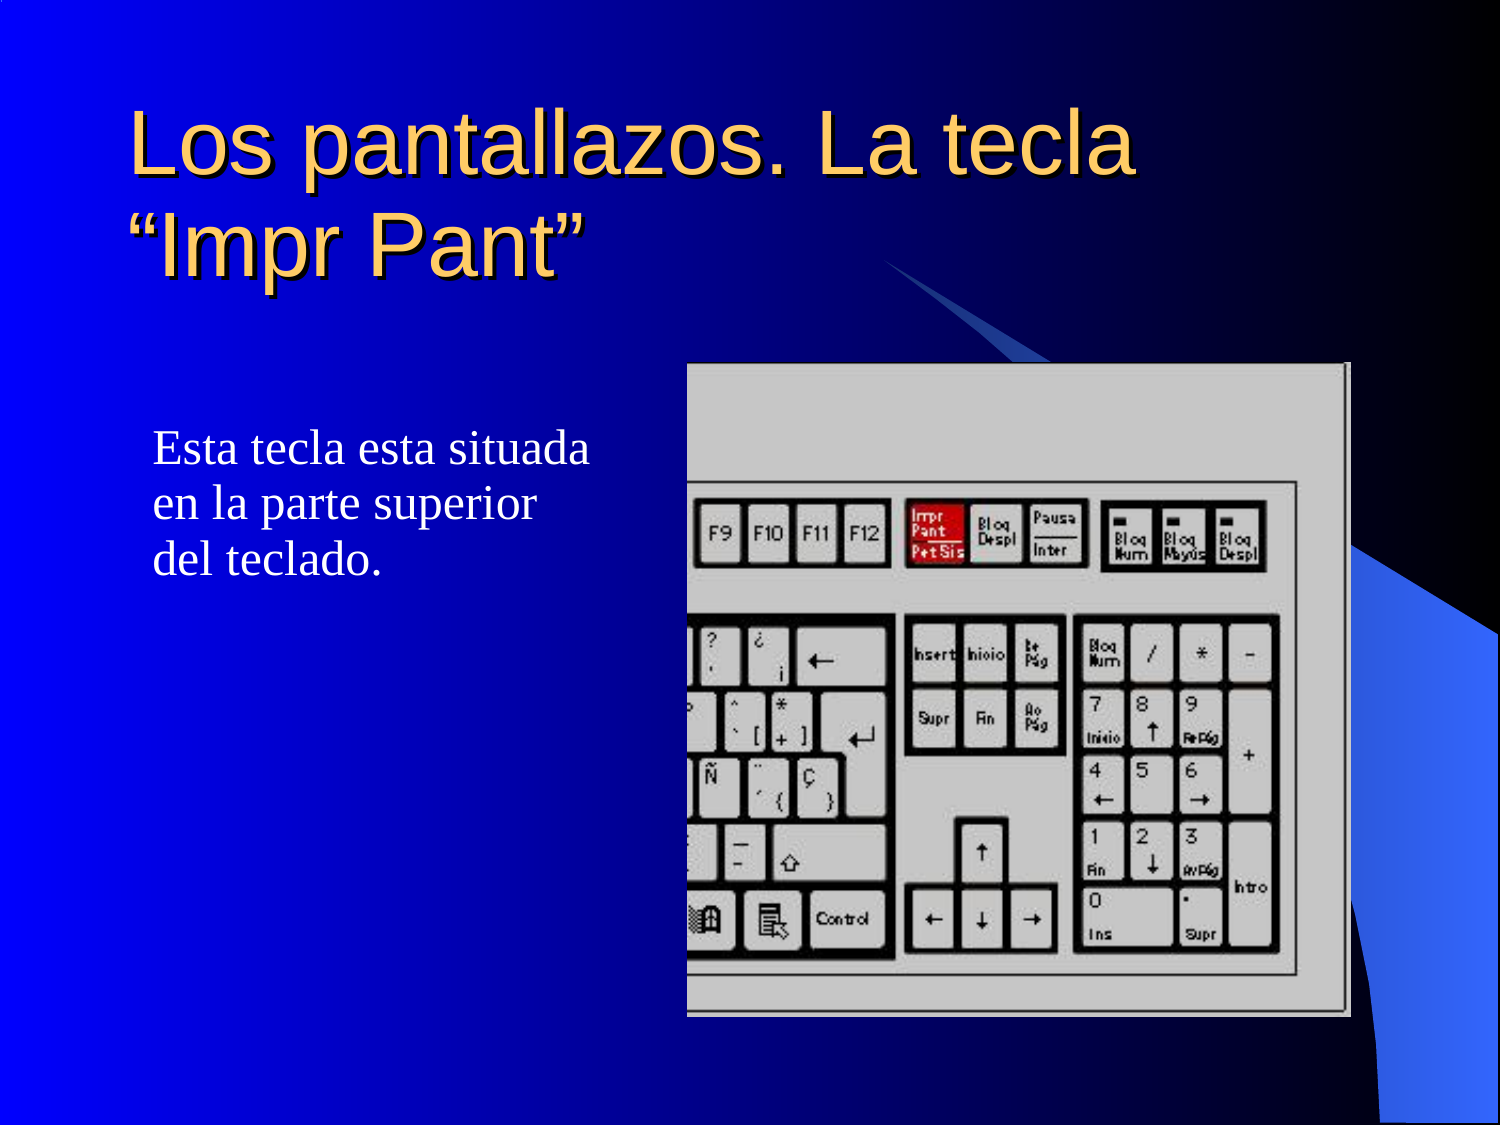

# Los pantallazos. La tecla “Impr Pant”
Esta tecla esta situada en la parte superior del teclado.